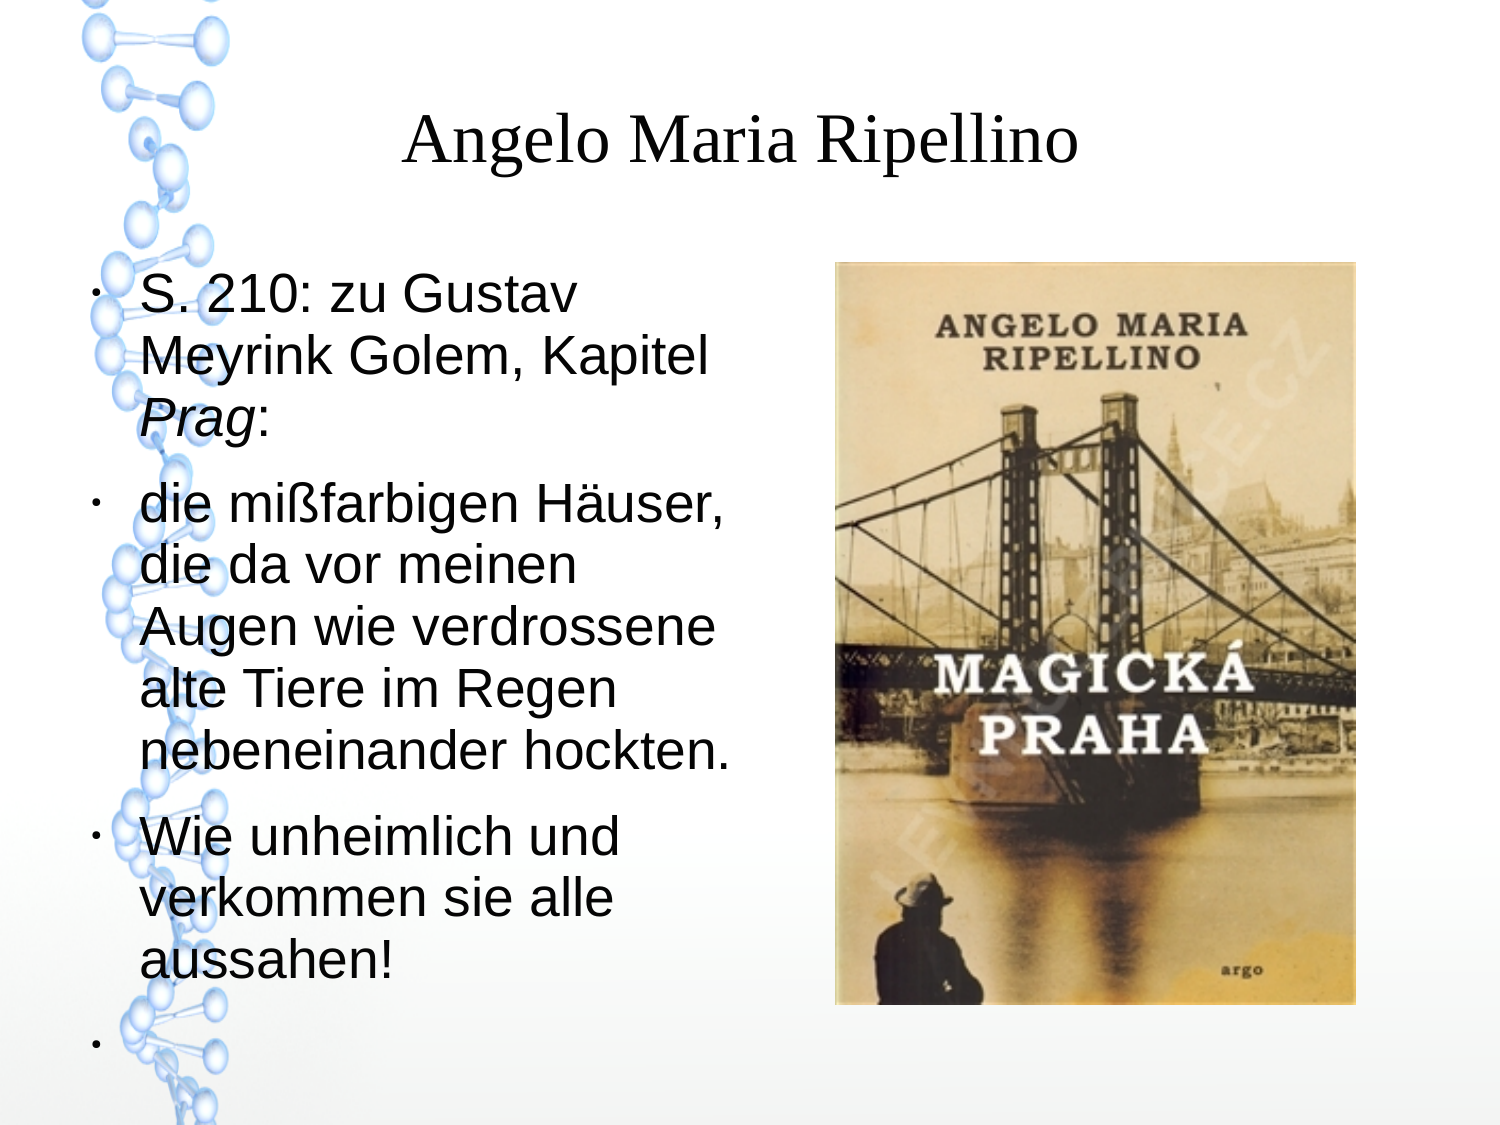

# Angelo Maria Ripellino
S. 210: zu Gustav Meyrink Golem, Kapitel Prag:
die mißfarbigen Häuser, die da vor meinen Augen wie verdrossene alte Tiere im Regen nebeneinander hockten.
Wie unheimlich und verkommen sie alle aussahen!